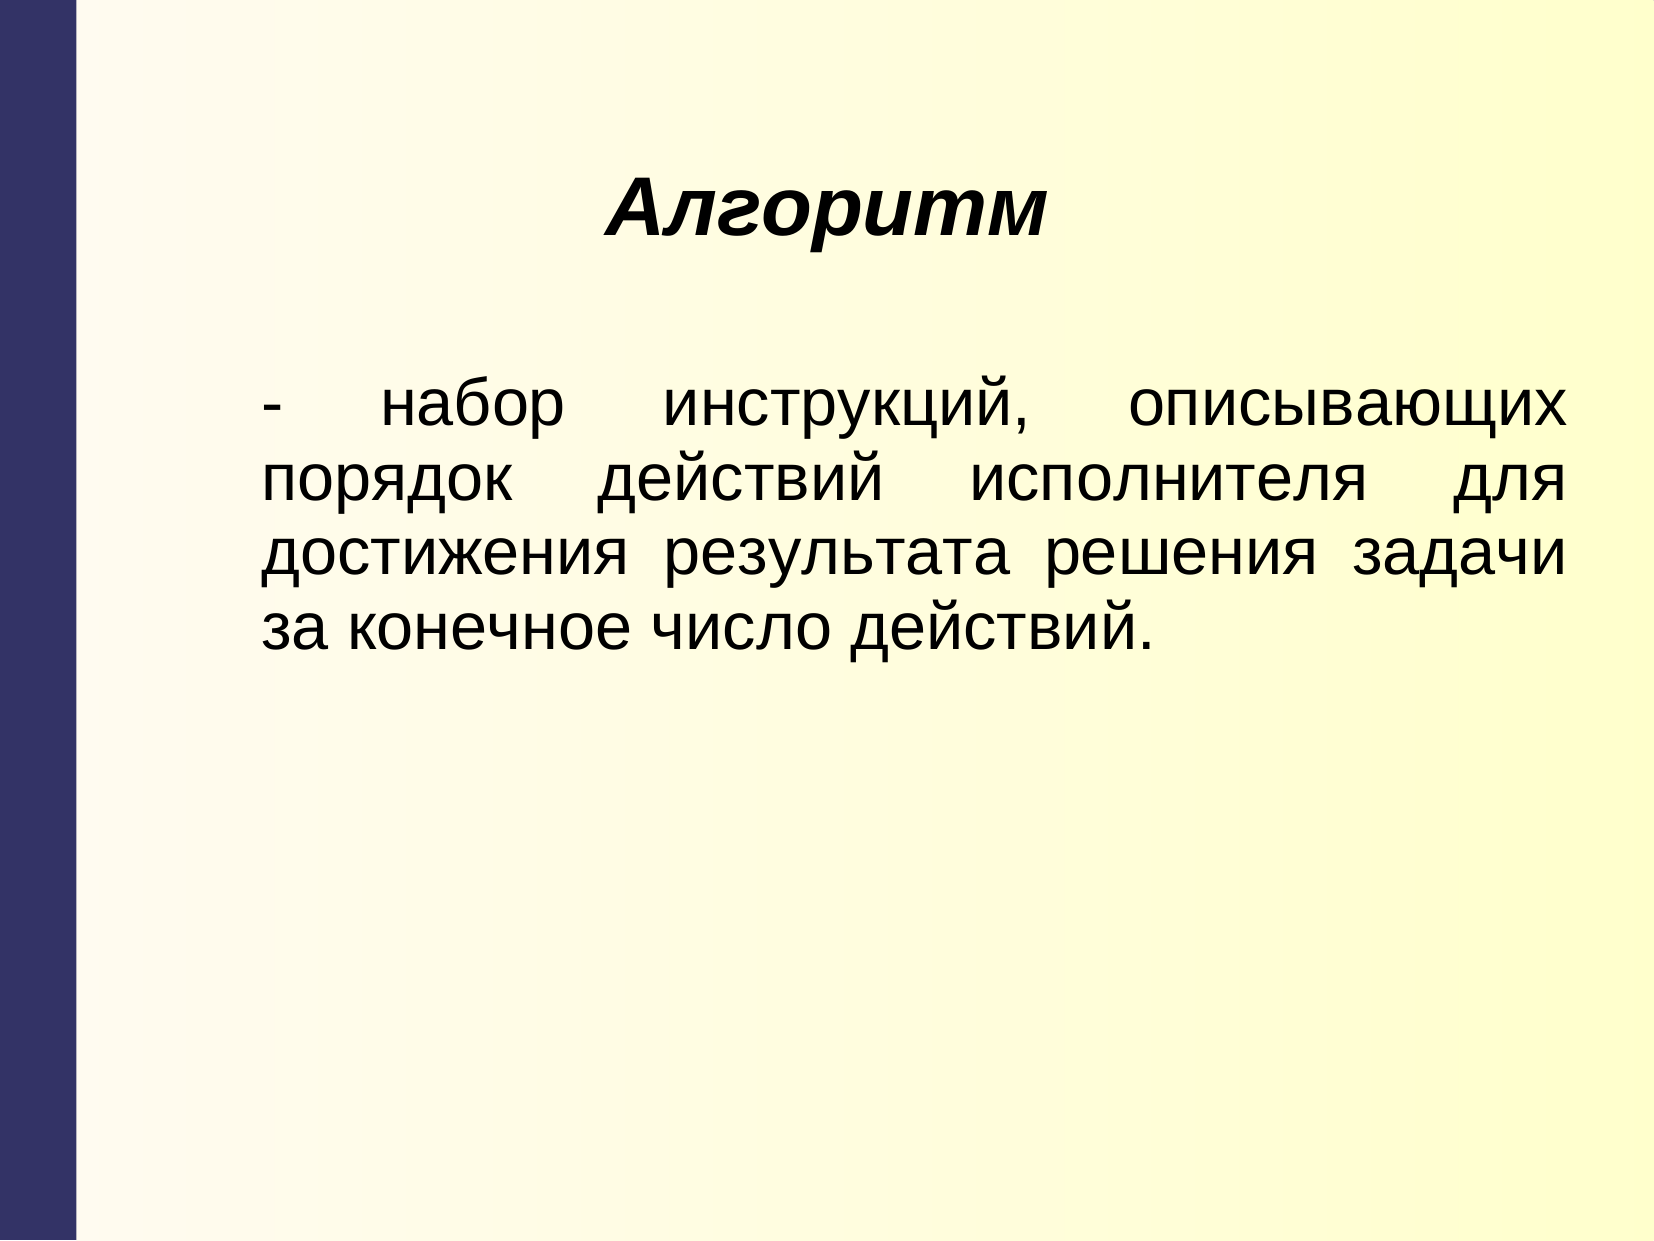

# Алгоритм
- набор инструкций, описывающих порядок действий исполнителя для достижения результата решения задачи за конечное число действий.